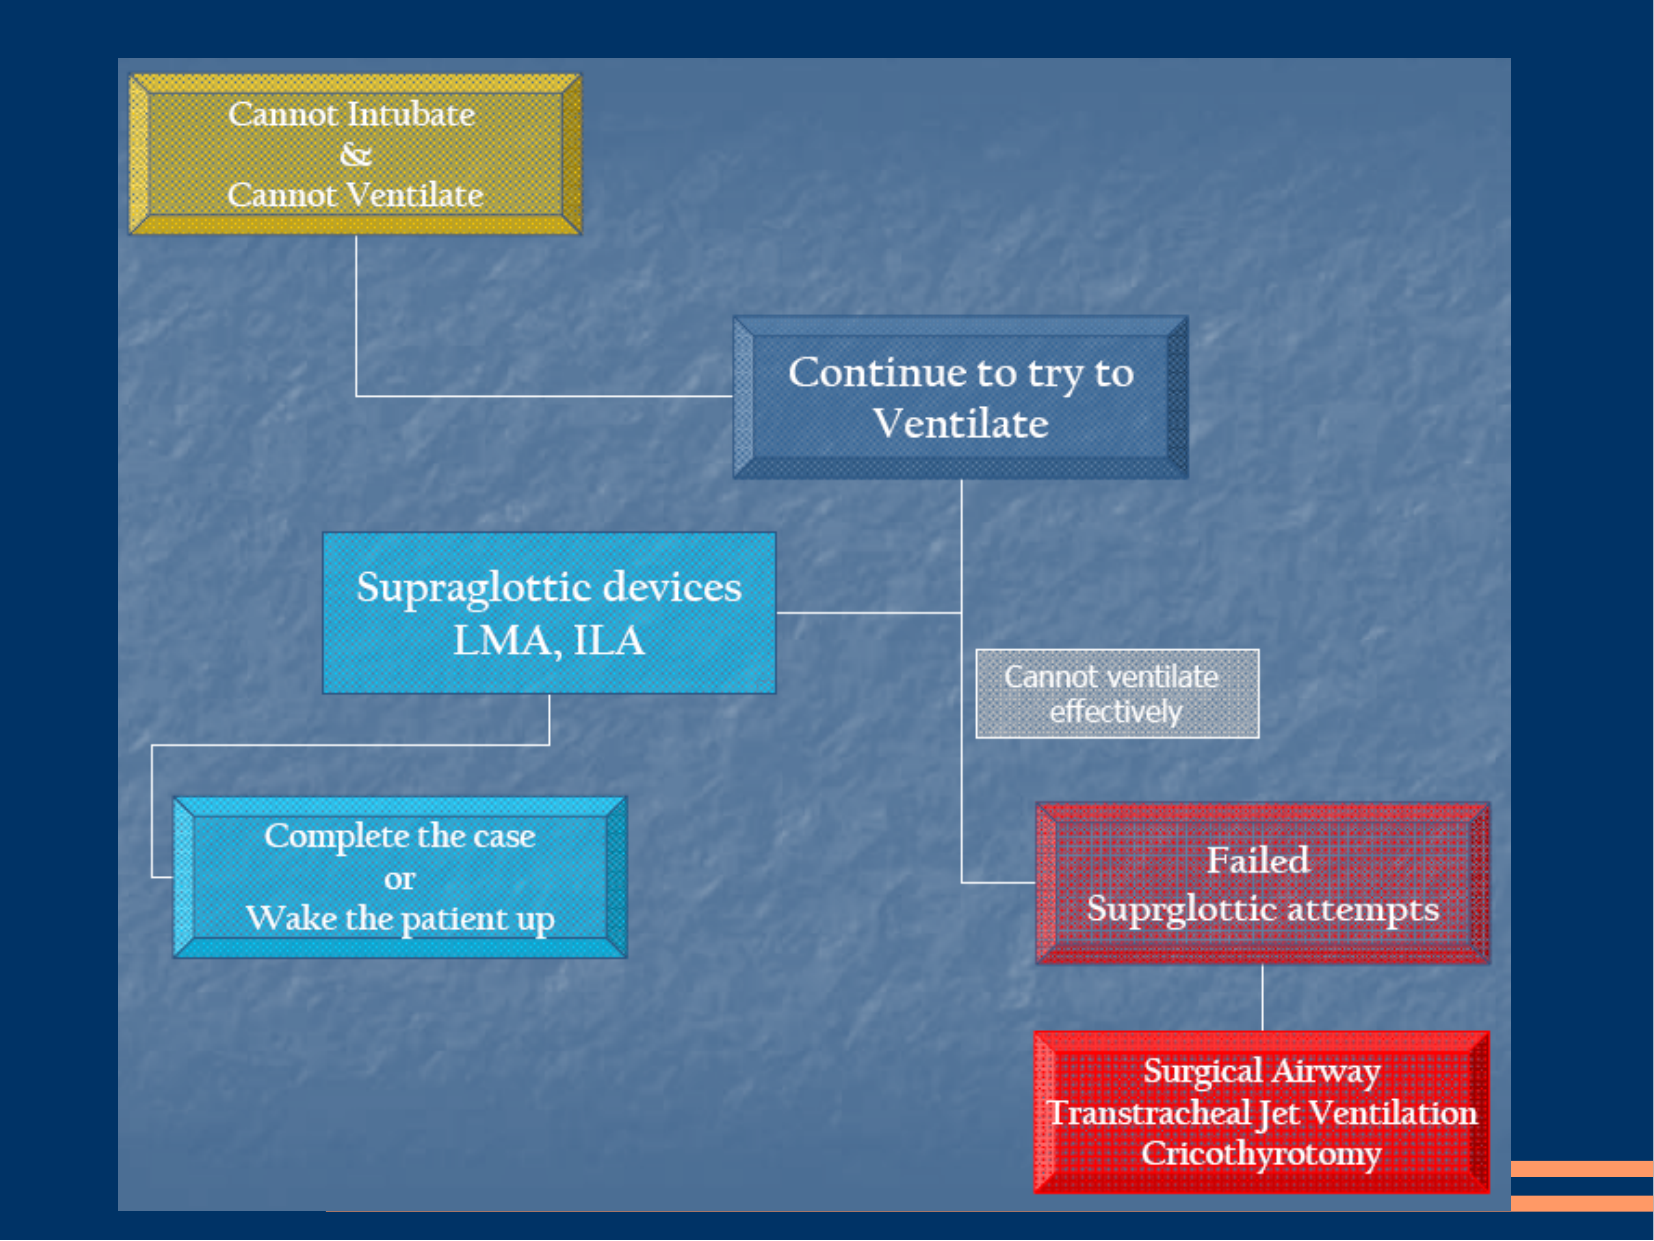

# Can not ventilate, can not intubate